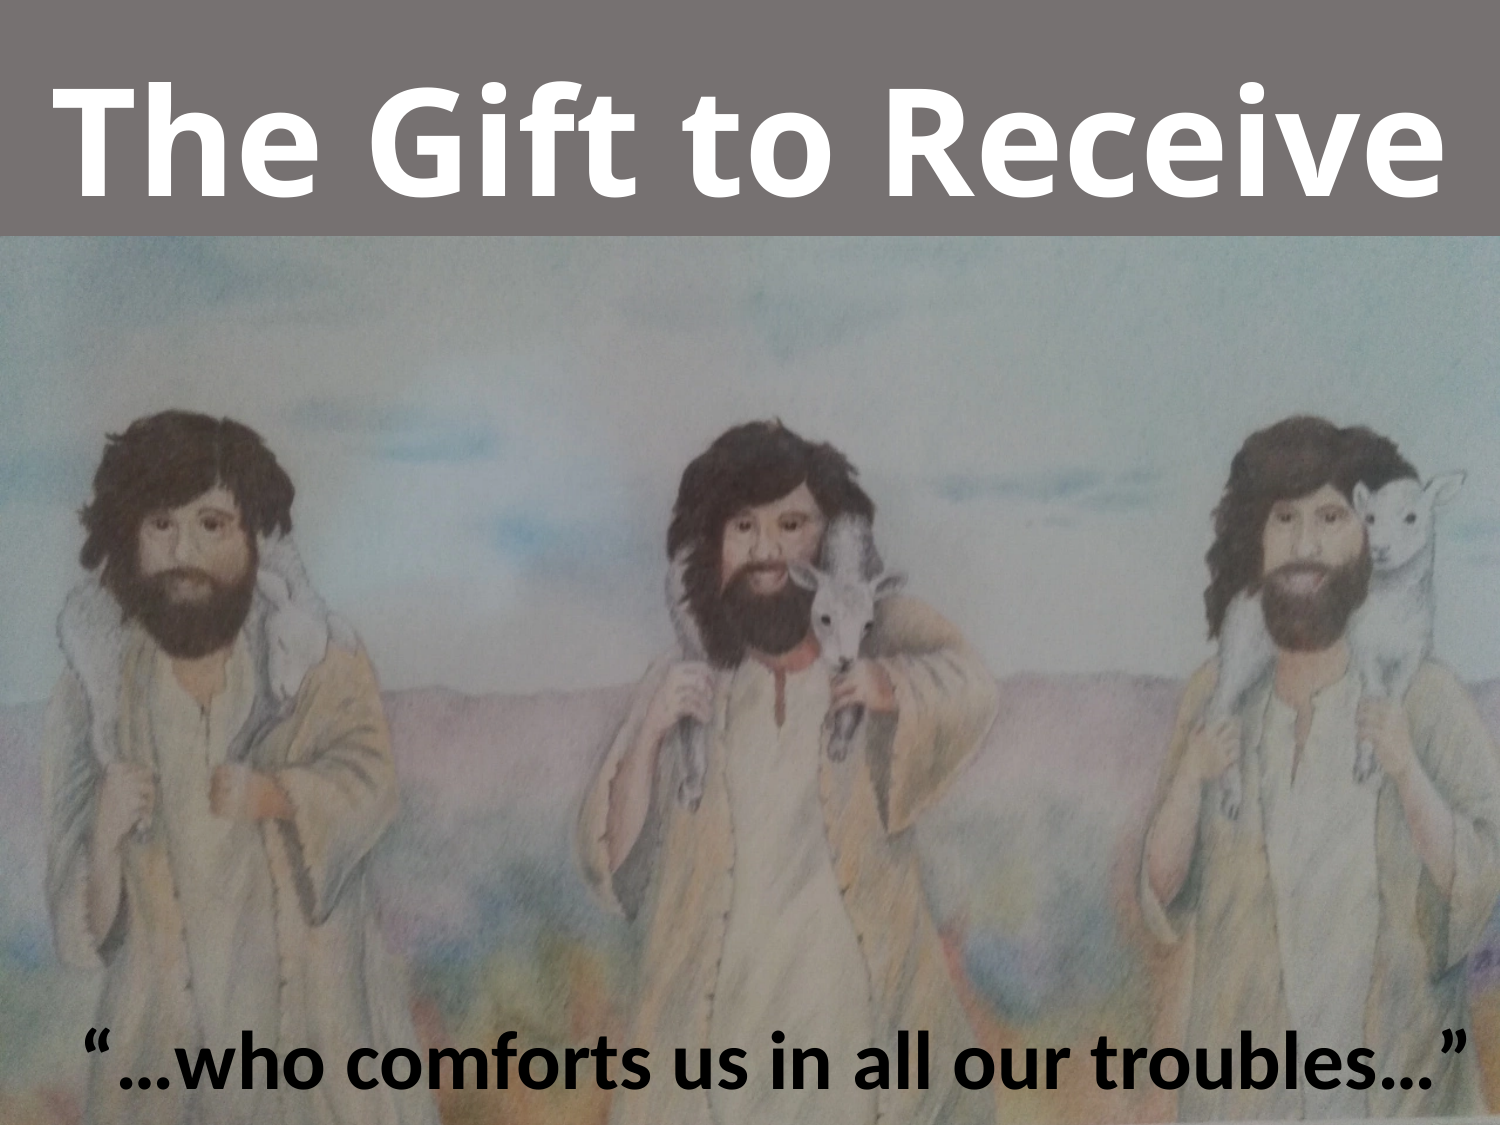

# The Gift to Receive
“…who comforts us in all our troubles…”